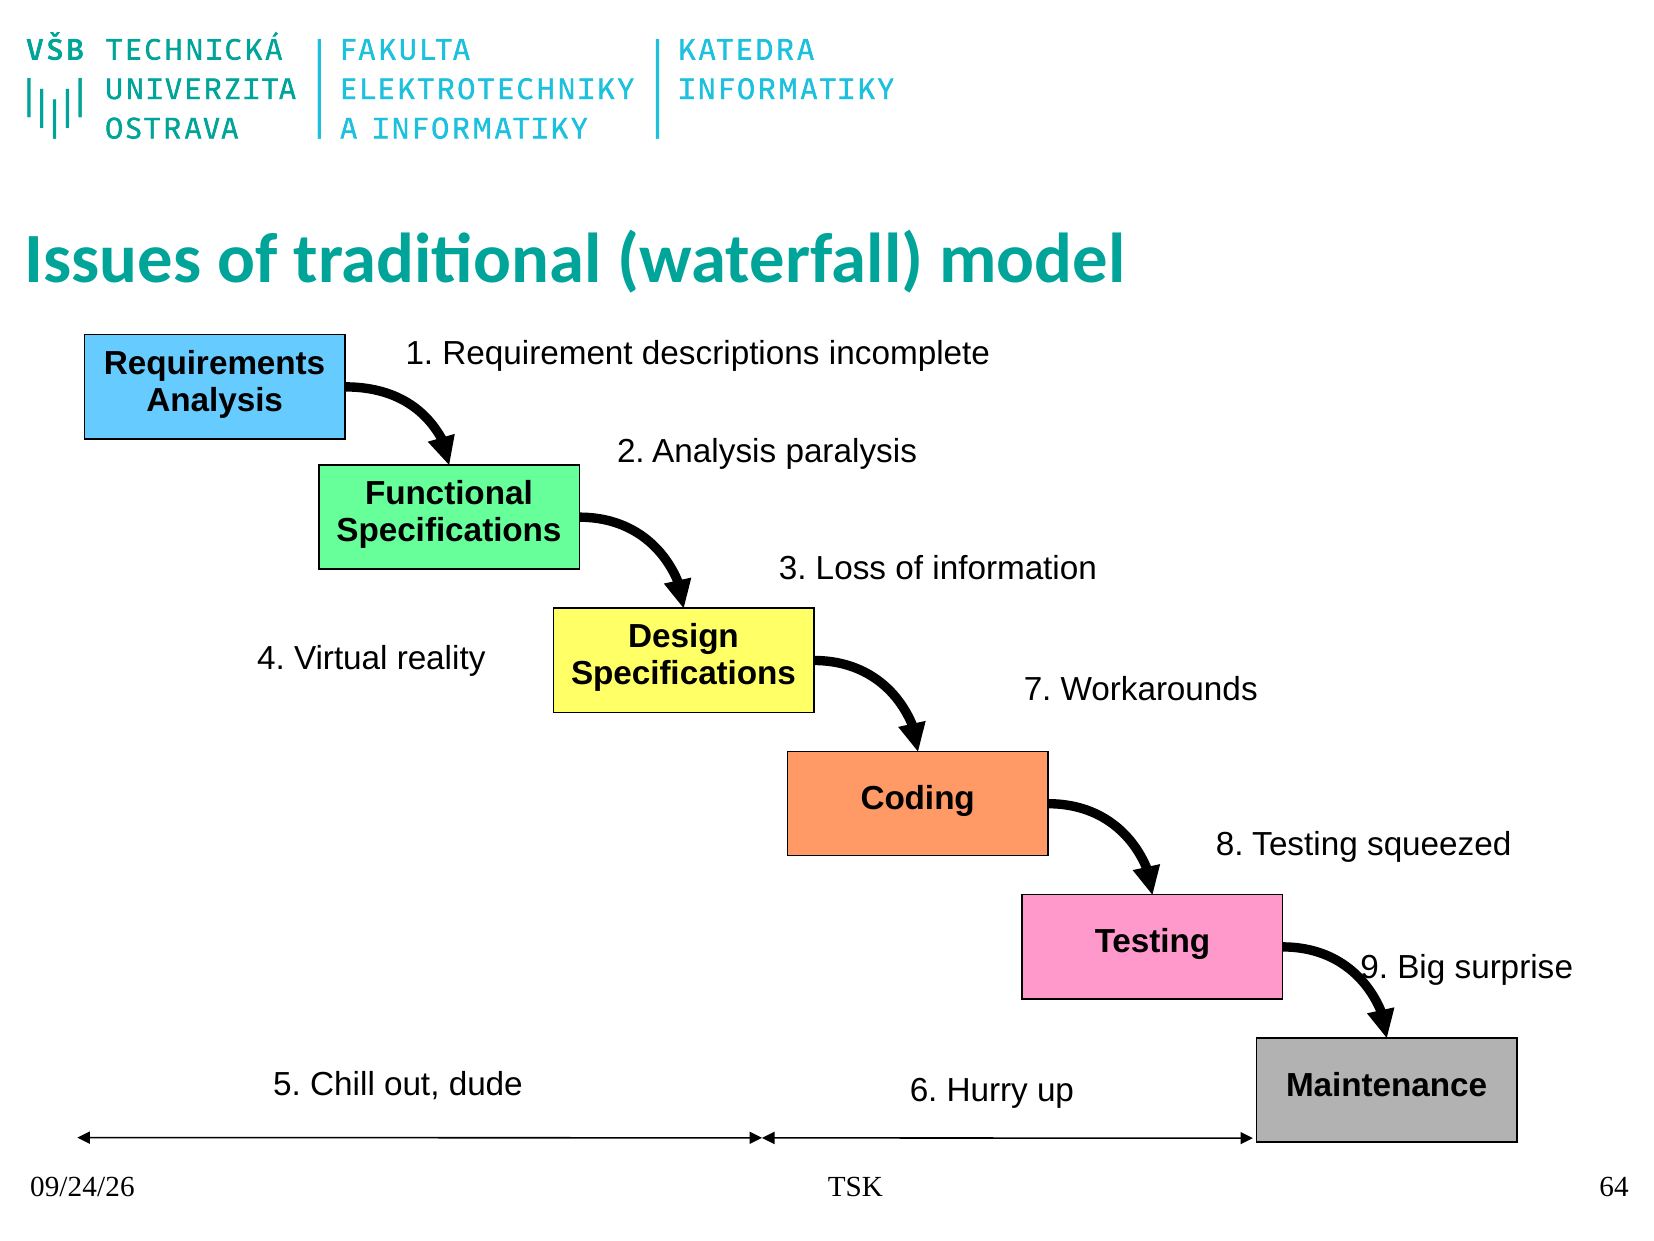

# Issues of traditional (waterfall) model
1. Requirement descriptions incomplete
Requirements
Analysis
2. Analysis paralysis
Functional
Specifications
3. Loss of information
Design
Specifications
4. Virtual reality
7. Workarounds
Coding
8. Testing squeezed
Testing
Maintenance
5. Chill out, dude
6. Hurry up
9. Big surprise
TSK
64